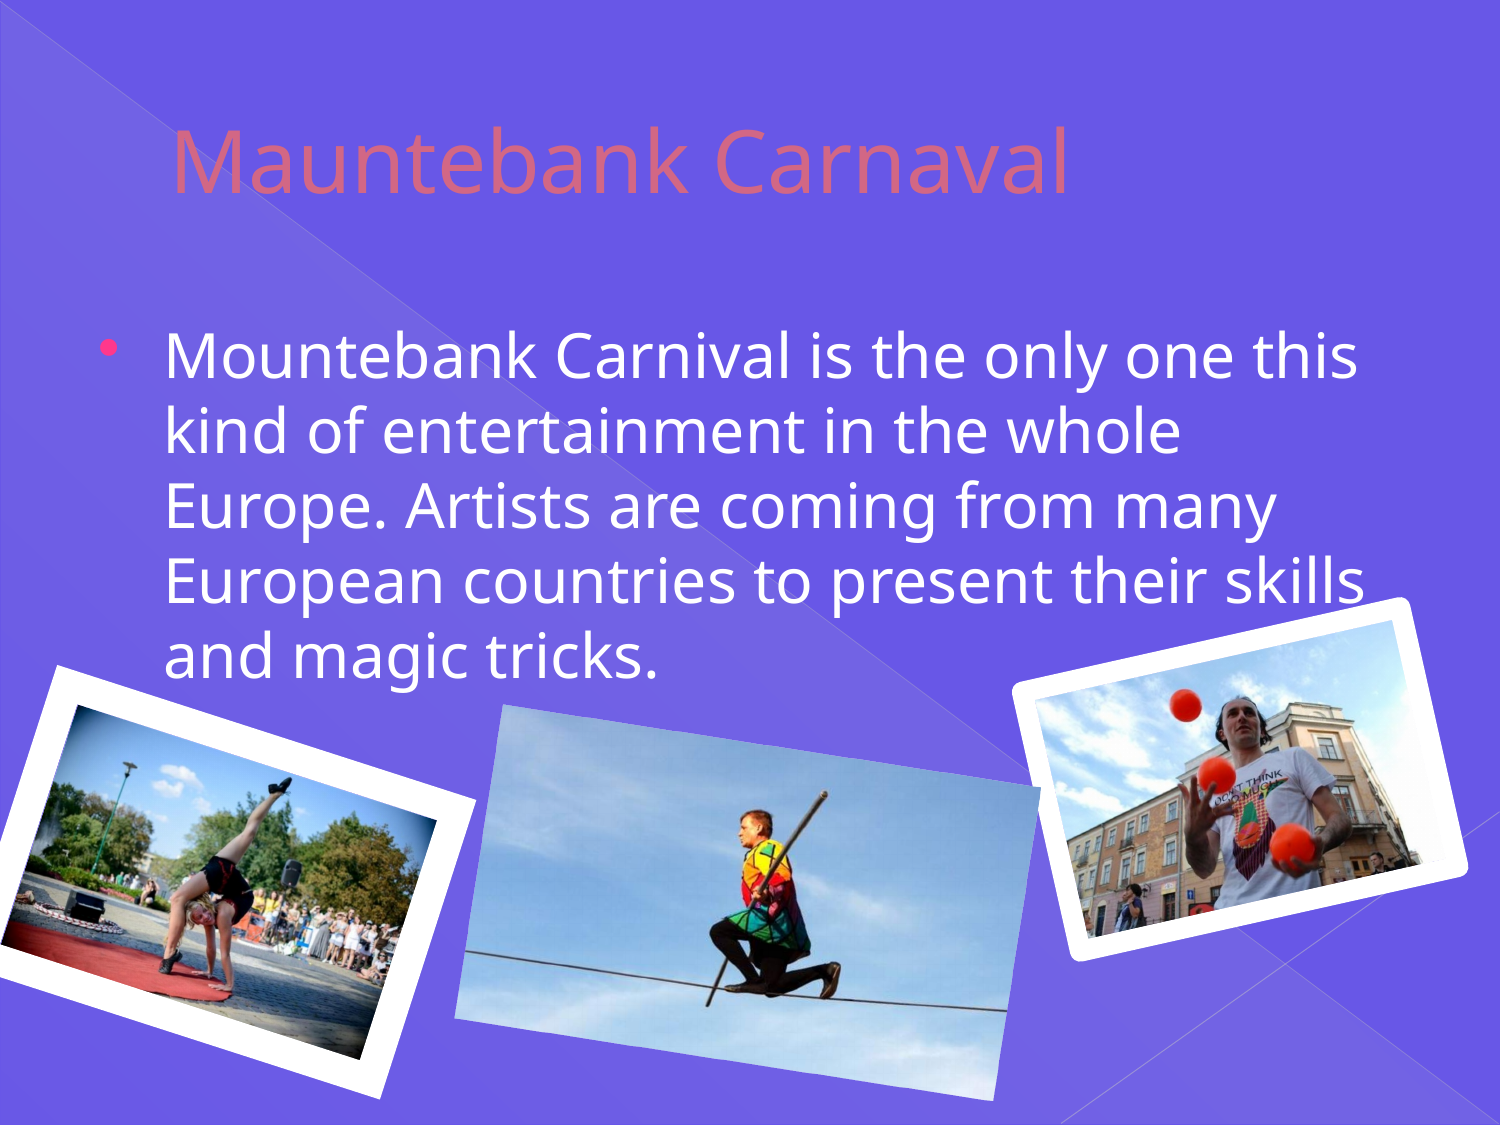

# Mauntebank Carnaval
Mountebank Carnival is the only one this kind of entertainment in the whole Europe. Artists are coming from many European countries to present their skills and magic tricks.